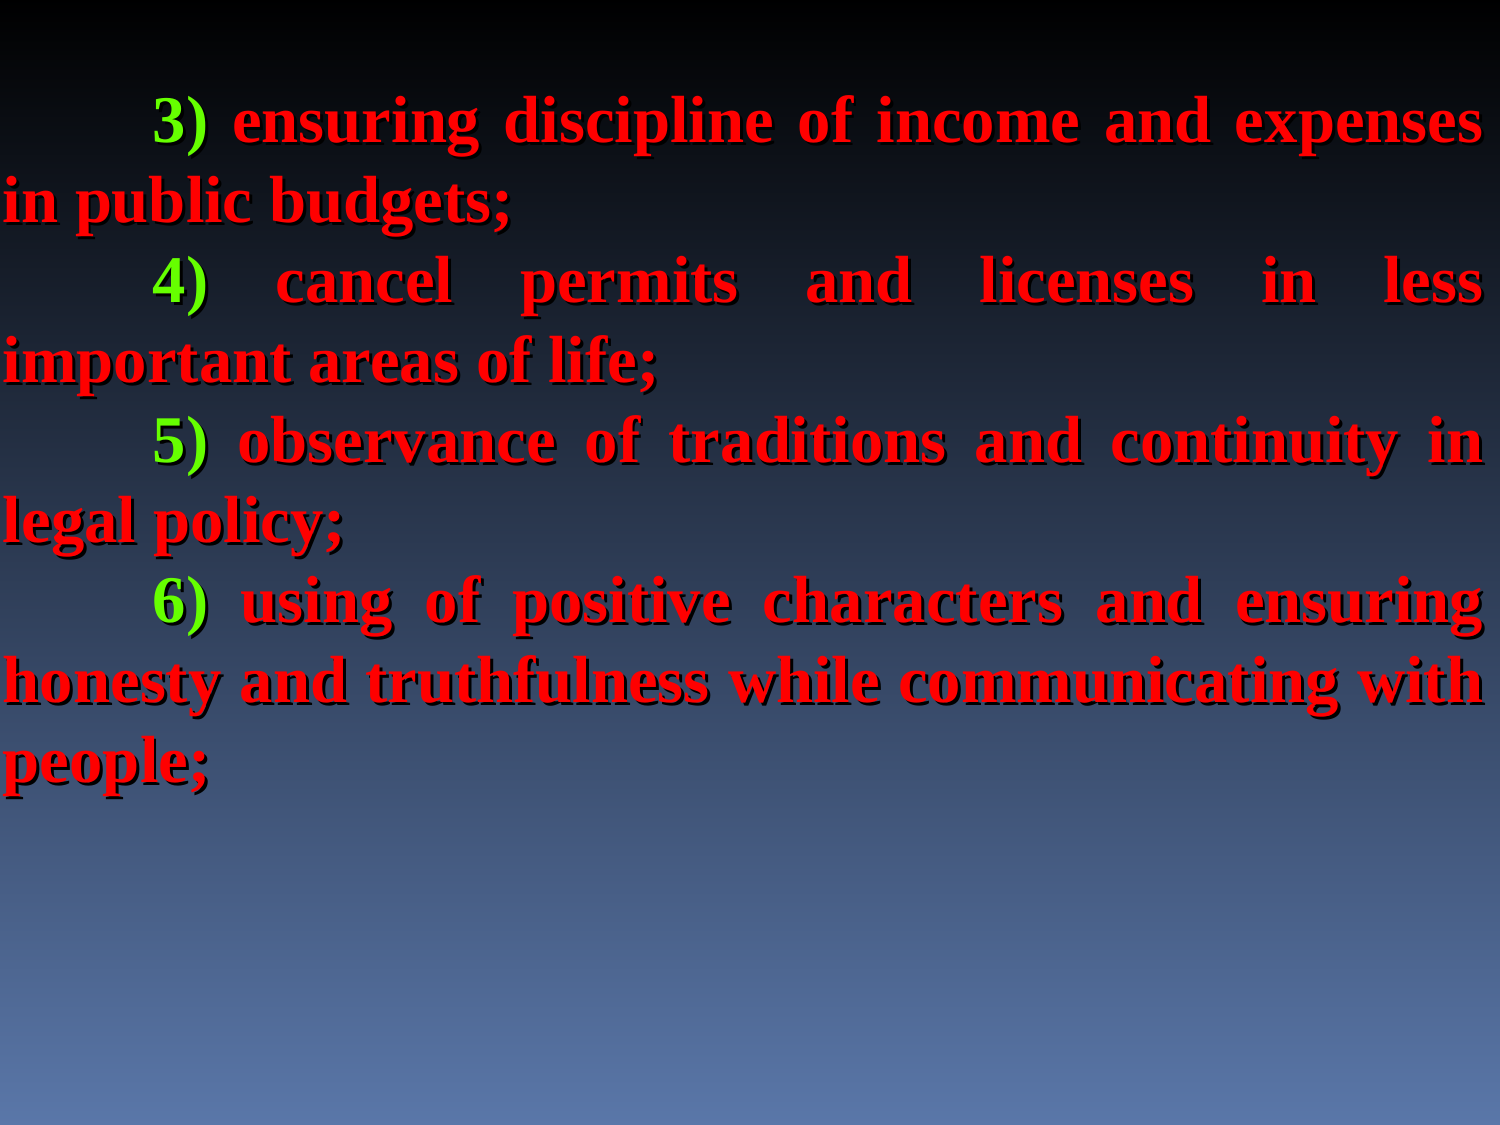

3) ensuring discipline of income and expenses in public budgets;
	4) cancel permits and licenses in less important areas of life;
	5) observance of traditions and continuity in legal policy;
	6) using of positive characters and ensuring honesty and truthfulness while communicating with people;